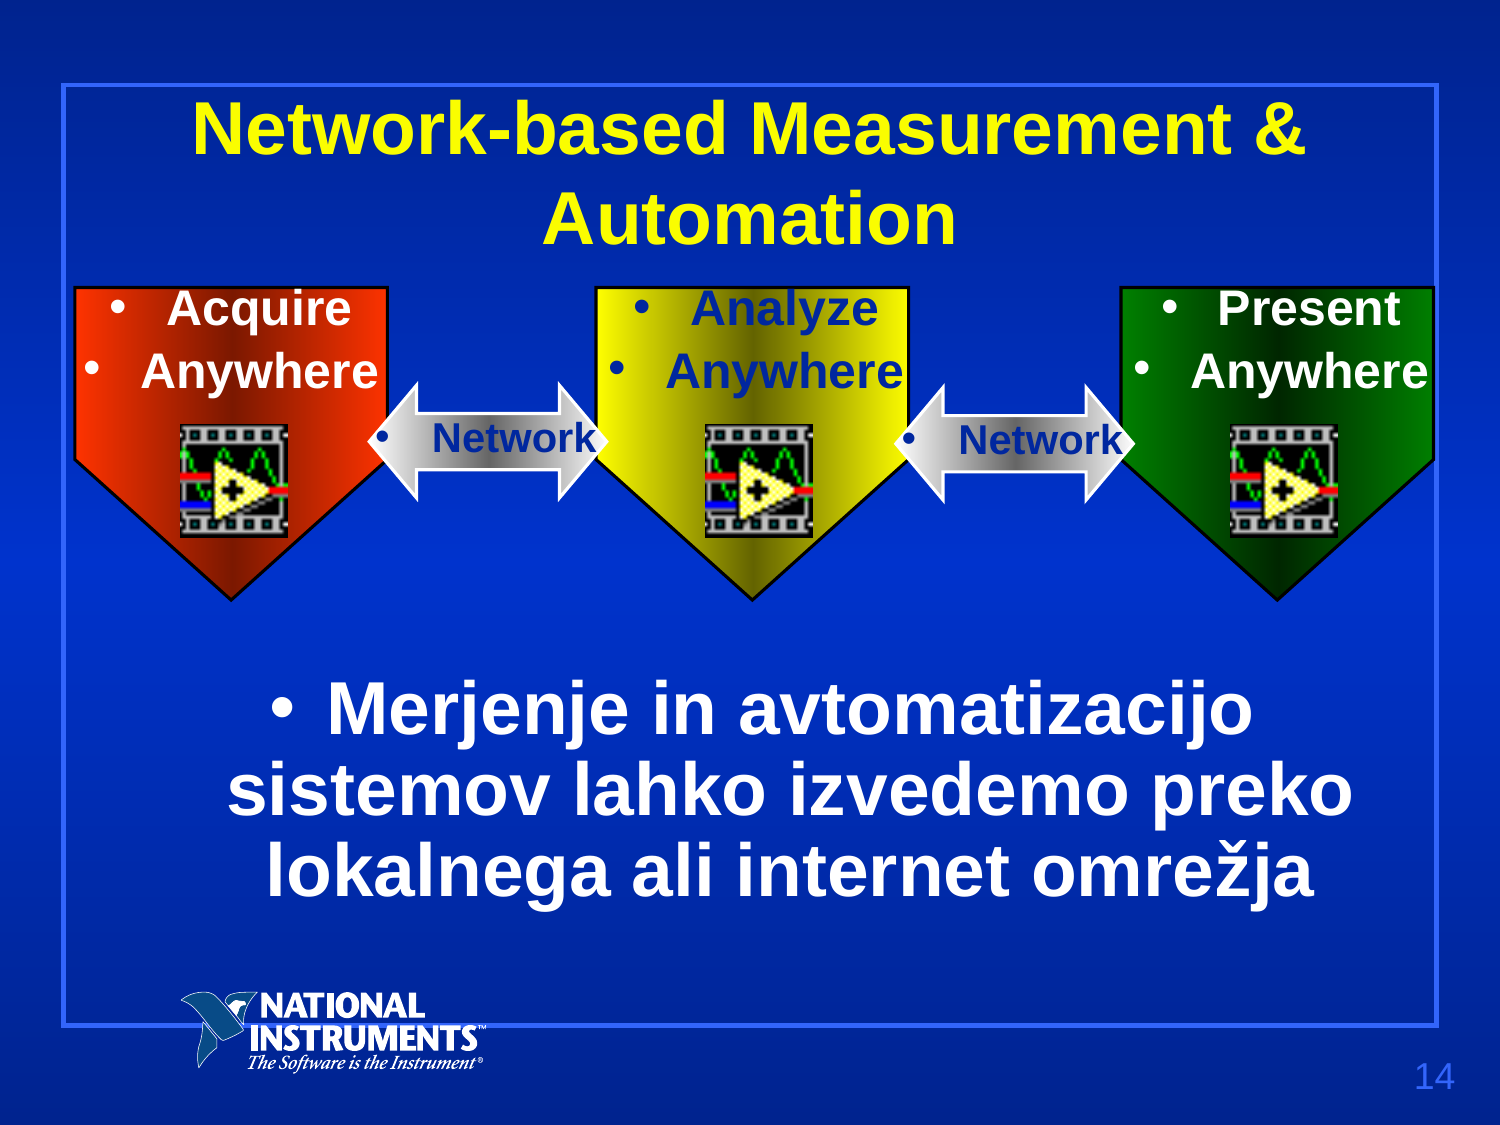

# Network-based Measurement & Automation
Acquire
Anywhere
Analyze
Anywhere
Present
Anywhere
Network
Network
Merjenje in avtomatizacijo sistemov lahko izvedemo preko lokalnega ali internet omrežja